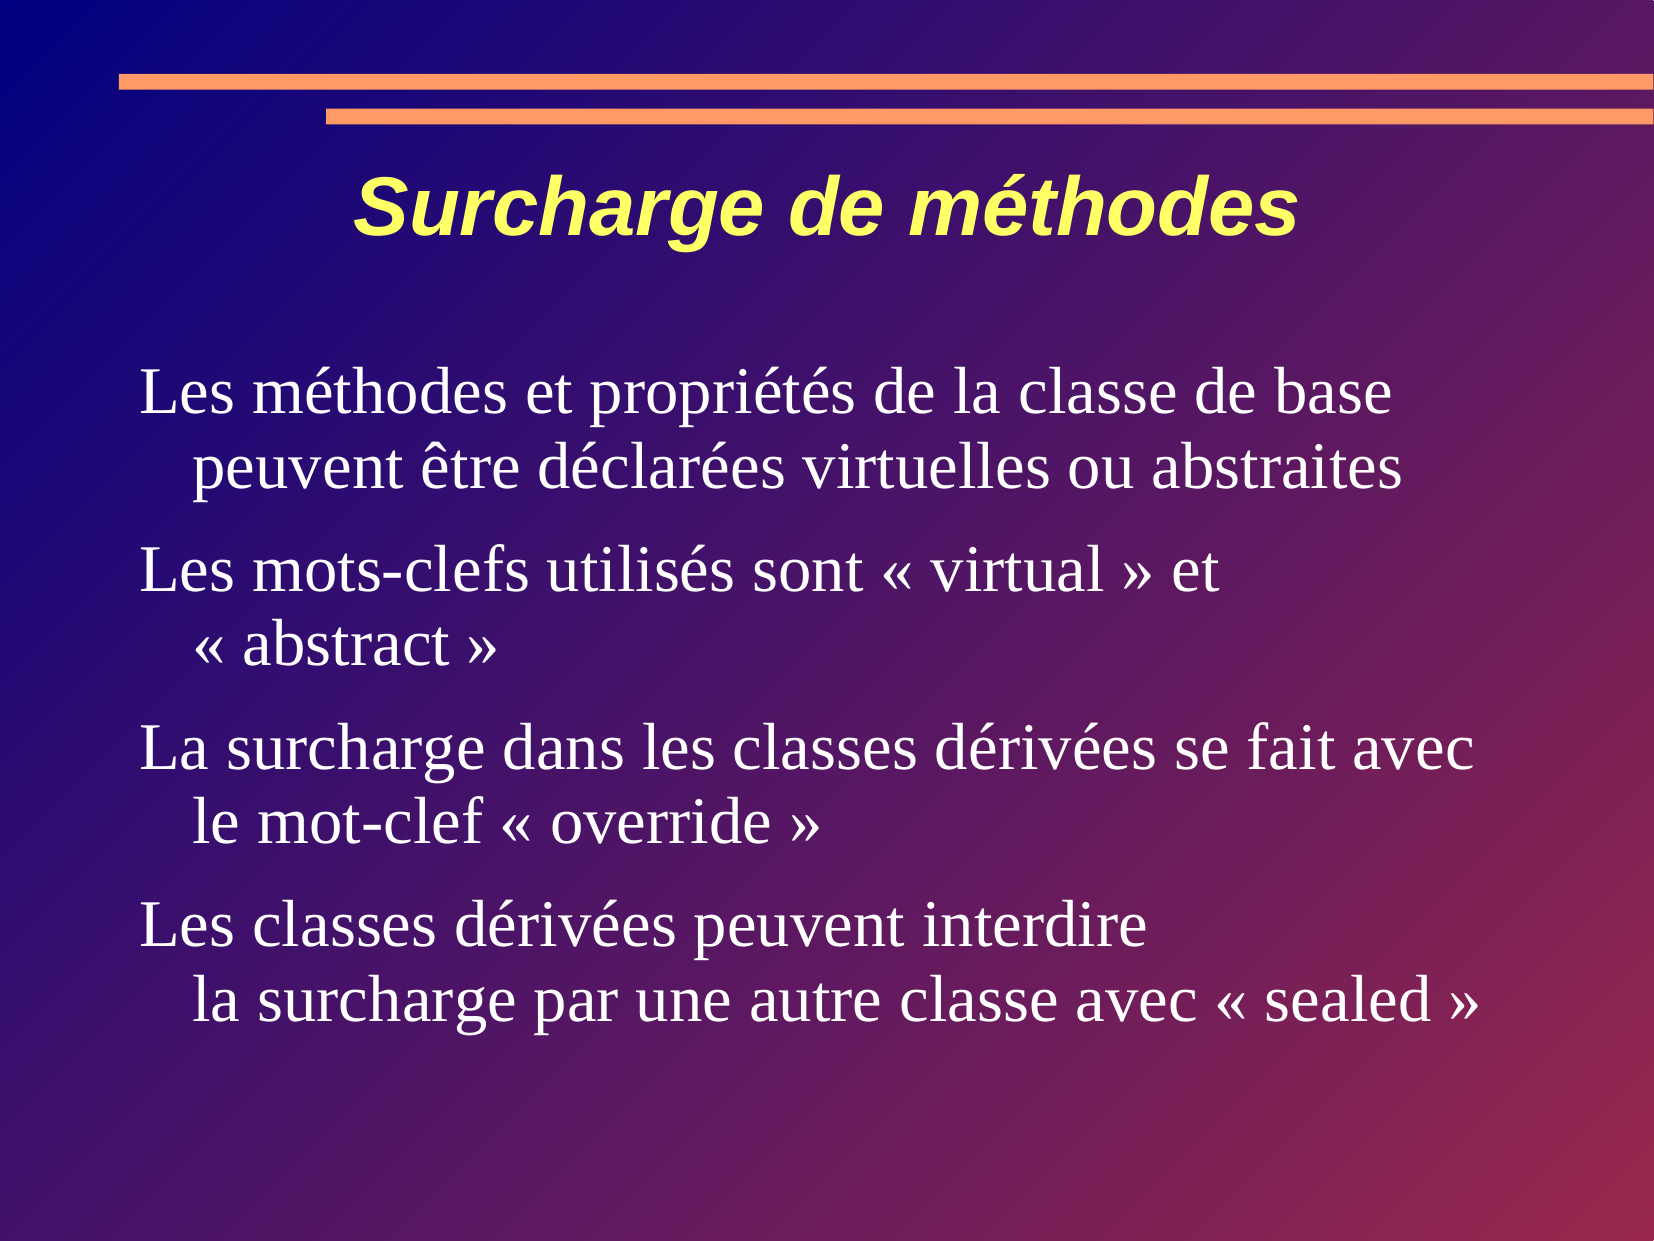

# Surcharge de méthodes
Les méthodes et propriétés de la classe de base peuvent être déclarées virtuelles ou abstraites
Les mots-clefs utilisés sont « virtual » et « abstract »
La surcharge dans les classes dérivées se fait avec le mot-clef « override »
Les classes dérivées peuvent interdire
la surcharge par une autre classe avec « sealed »